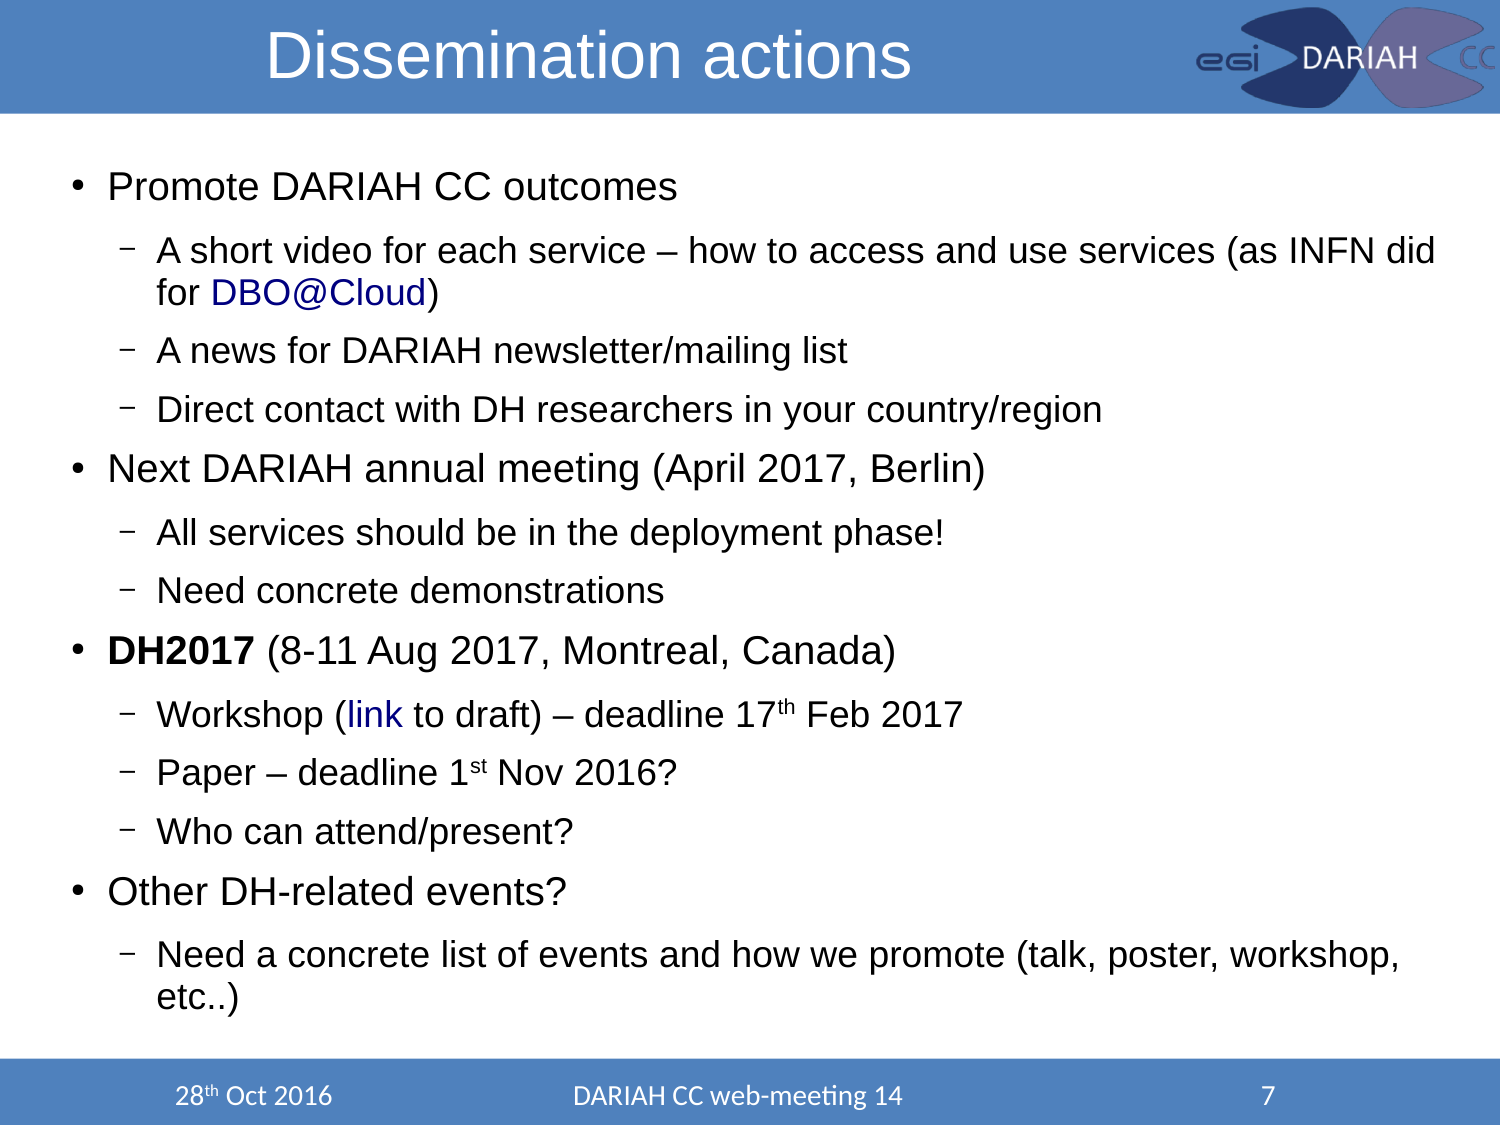

# Dissemination actions
Promote DARIAH CC outcomes
A short video for each service – how to access and use services (as INFN did for DBO@Cloud)
A news for DARIAH newsletter/mailing list
Direct contact with DH researchers in your country/region
Next DARIAH annual meeting (April 2017, Berlin)
All services should be in the deployment phase!
Need concrete demonstrations
DH2017 (8-11 Aug 2017, Montreal, Canada)
Workshop (link to draft) – deadline 17th Feb 2017
Paper – deadline 1st Nov 2016?
Who can attend/present?
Other DH-related events?
Need a concrete list of events and how we promote (talk, poster, workshop, etc..)